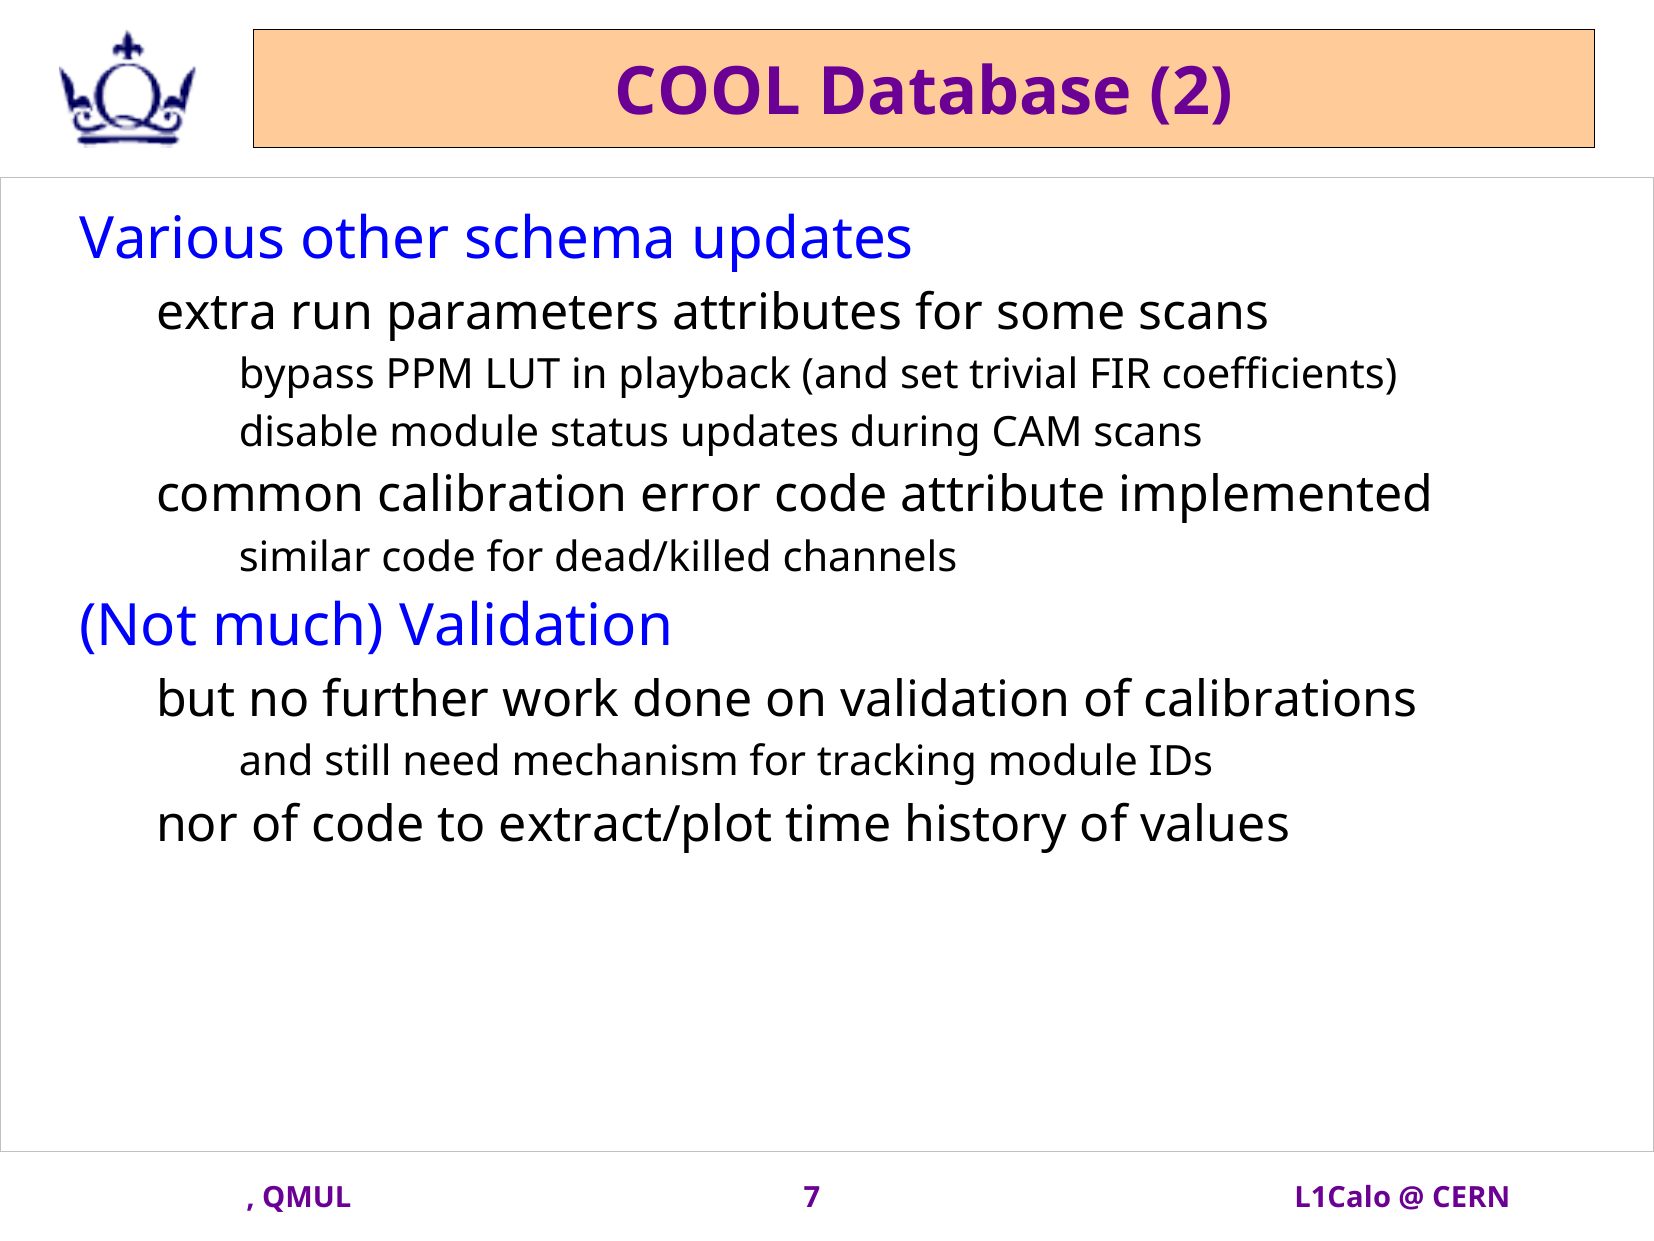

# COOL Database (2)
Various other schema updates
extra run parameters attributes for some scans
bypass PPM LUT in playback (and set trivial FIR coefficients)
disable module status updates during CAM scans
common calibration error code attribute implemented
similar code for dead/killed channels
(Not much) Validation
but no further work done on validation of calibrations
and still need mechanism for tracking module IDs
nor of code to extract/plot time history of values